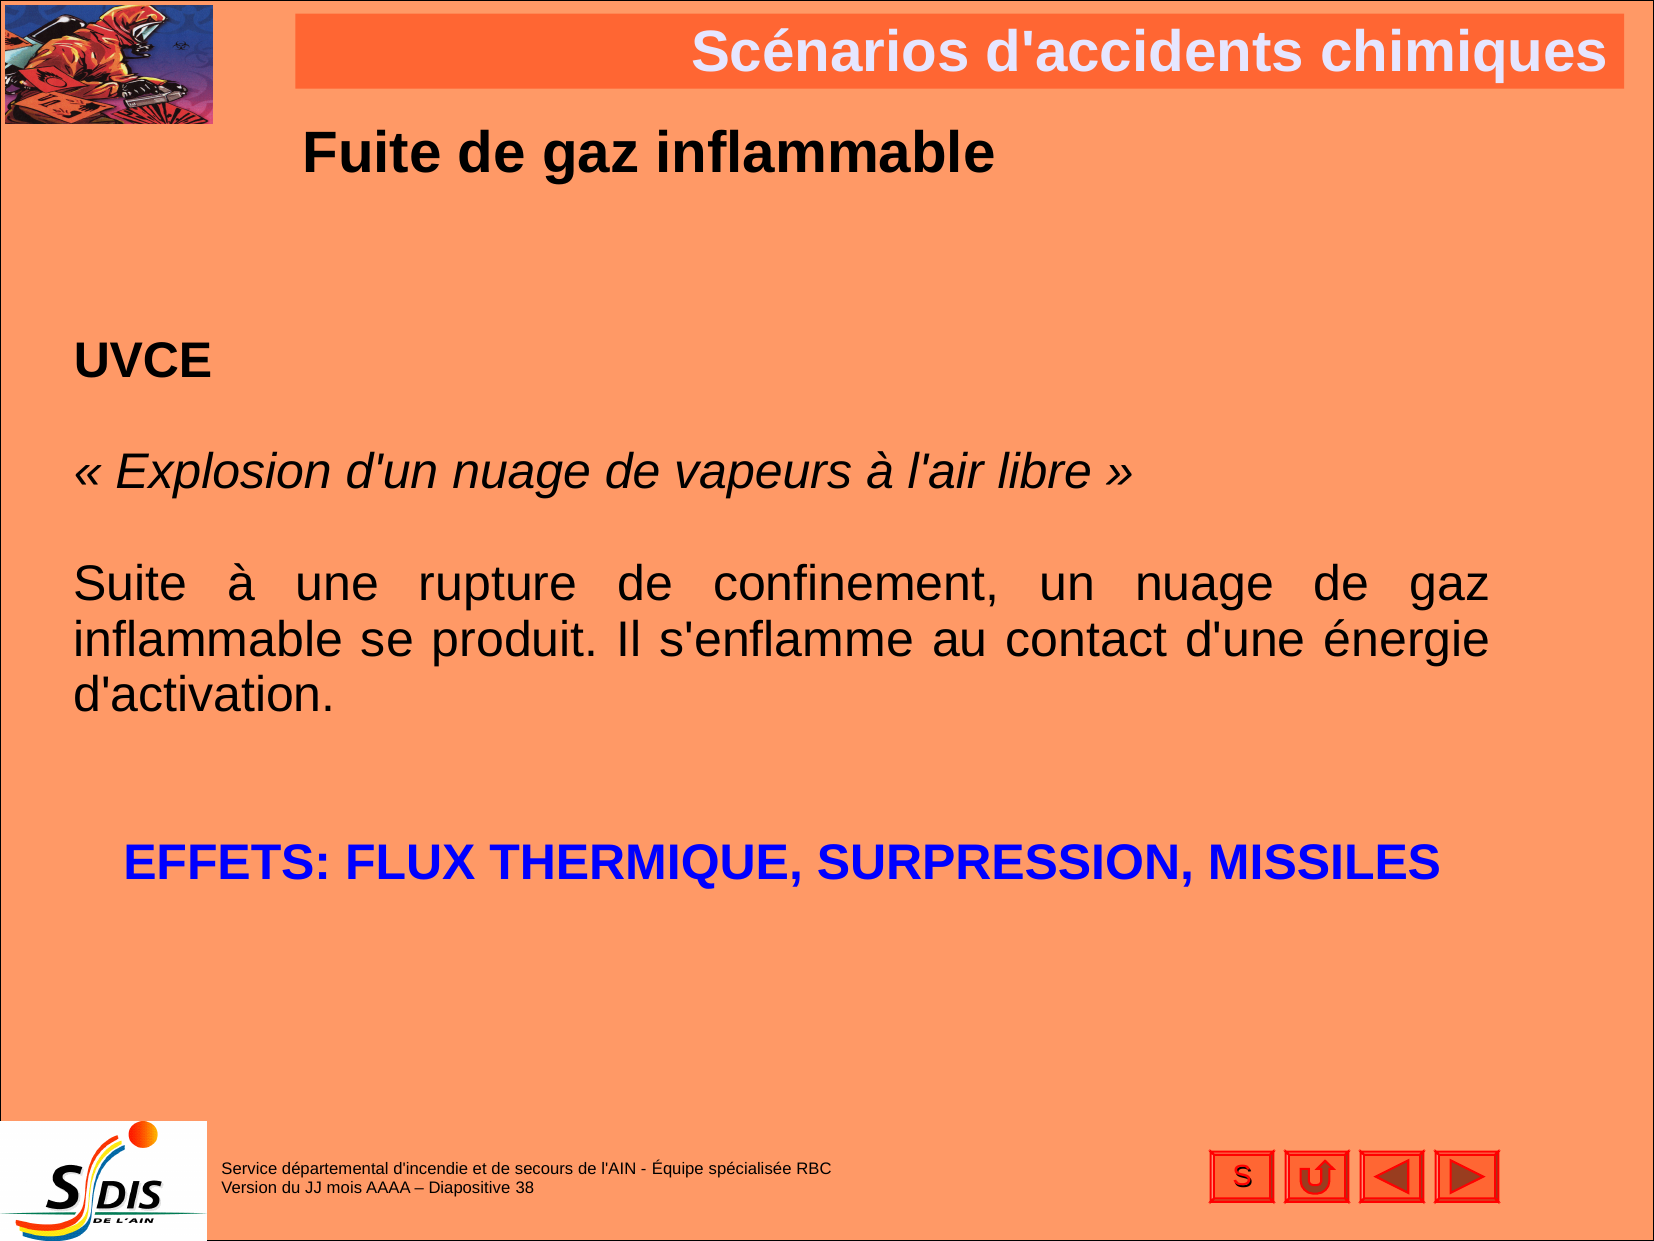

Scénarios d'accidents chimiques
Fuite de gaz inflammable
UVCE
« Explosion d'un nuage de vapeurs à l'air libre »
Suite à une rupture de confinement, un nuage de gaz inflammable se produit. Il s'enflamme au contact d'une énergie d'activation.
EFFETS: FLUX THERMIQUE, SURPRESSION, MISSILES